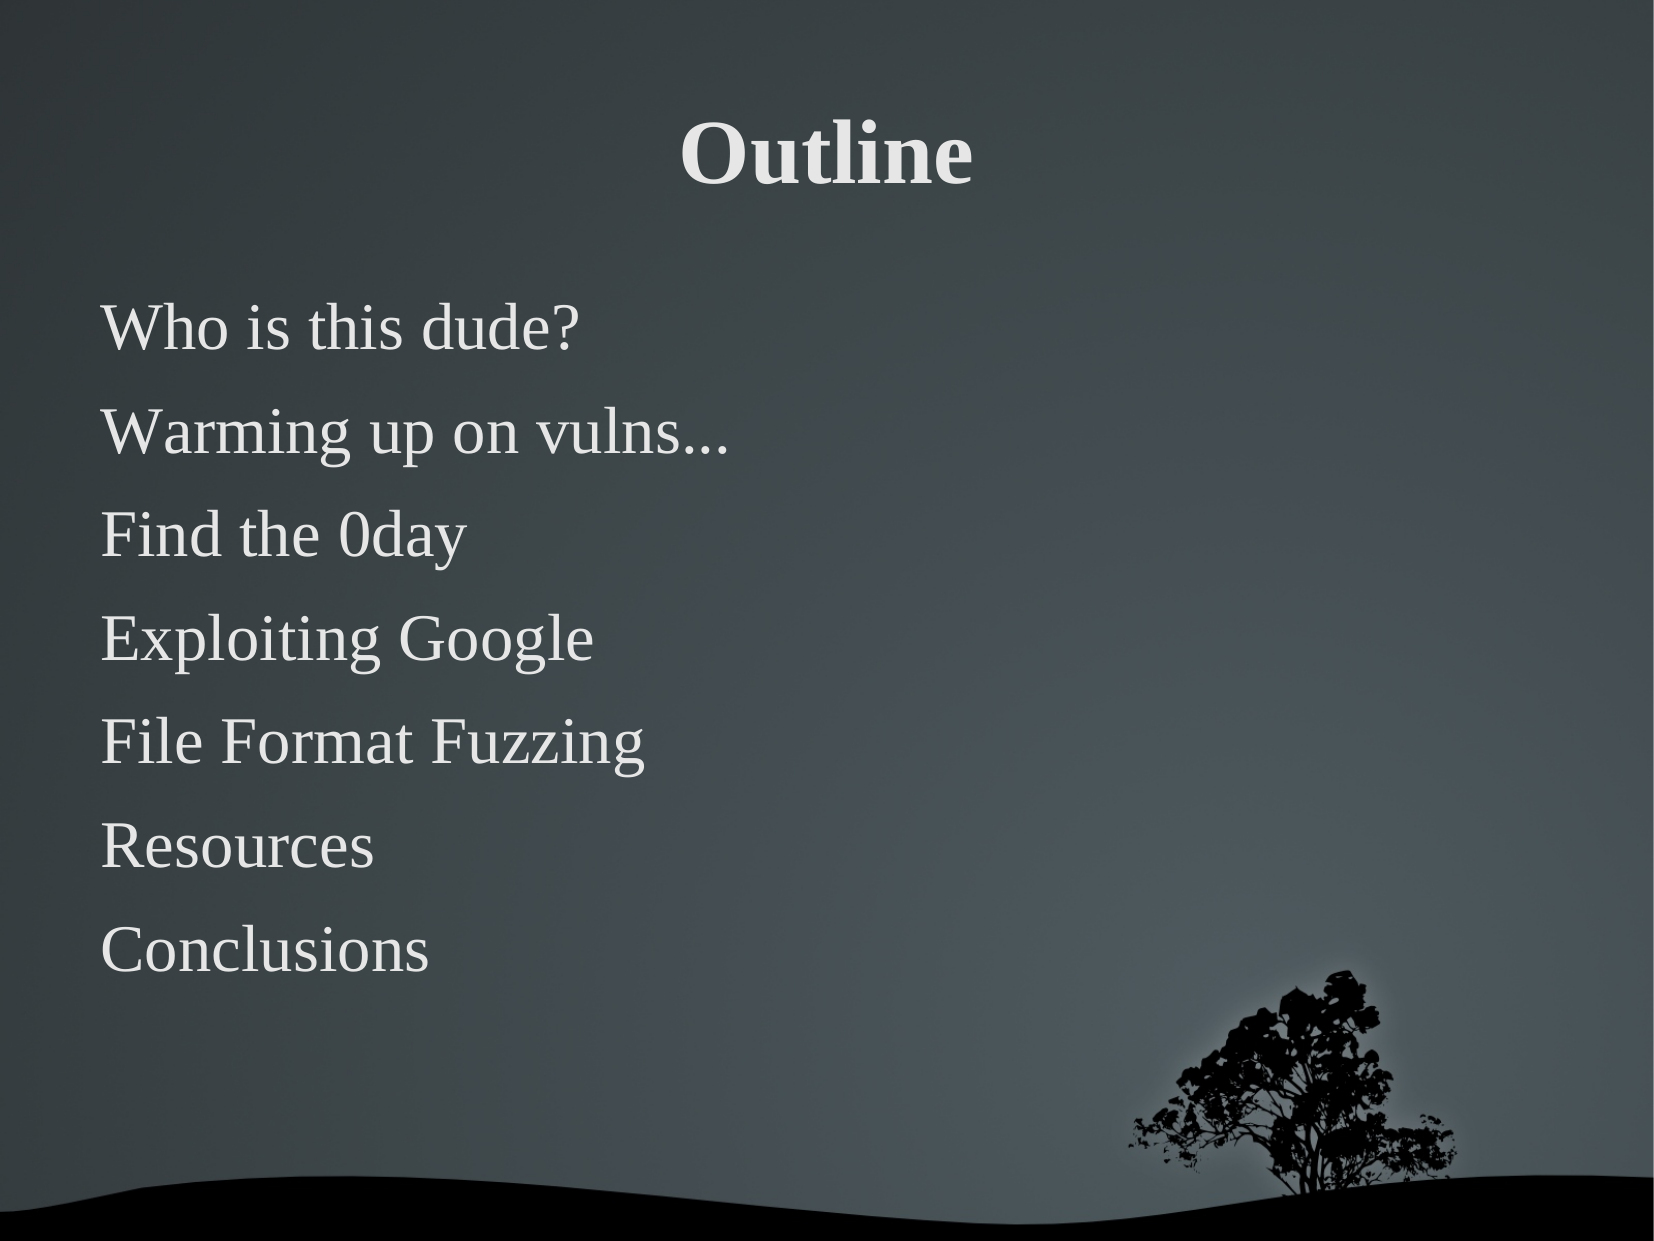

# Outline
Who is this dude?
Warming up on vulns...
Find the 0day
Exploiting Google
File Format Fuzzing
Resources
Conclusions